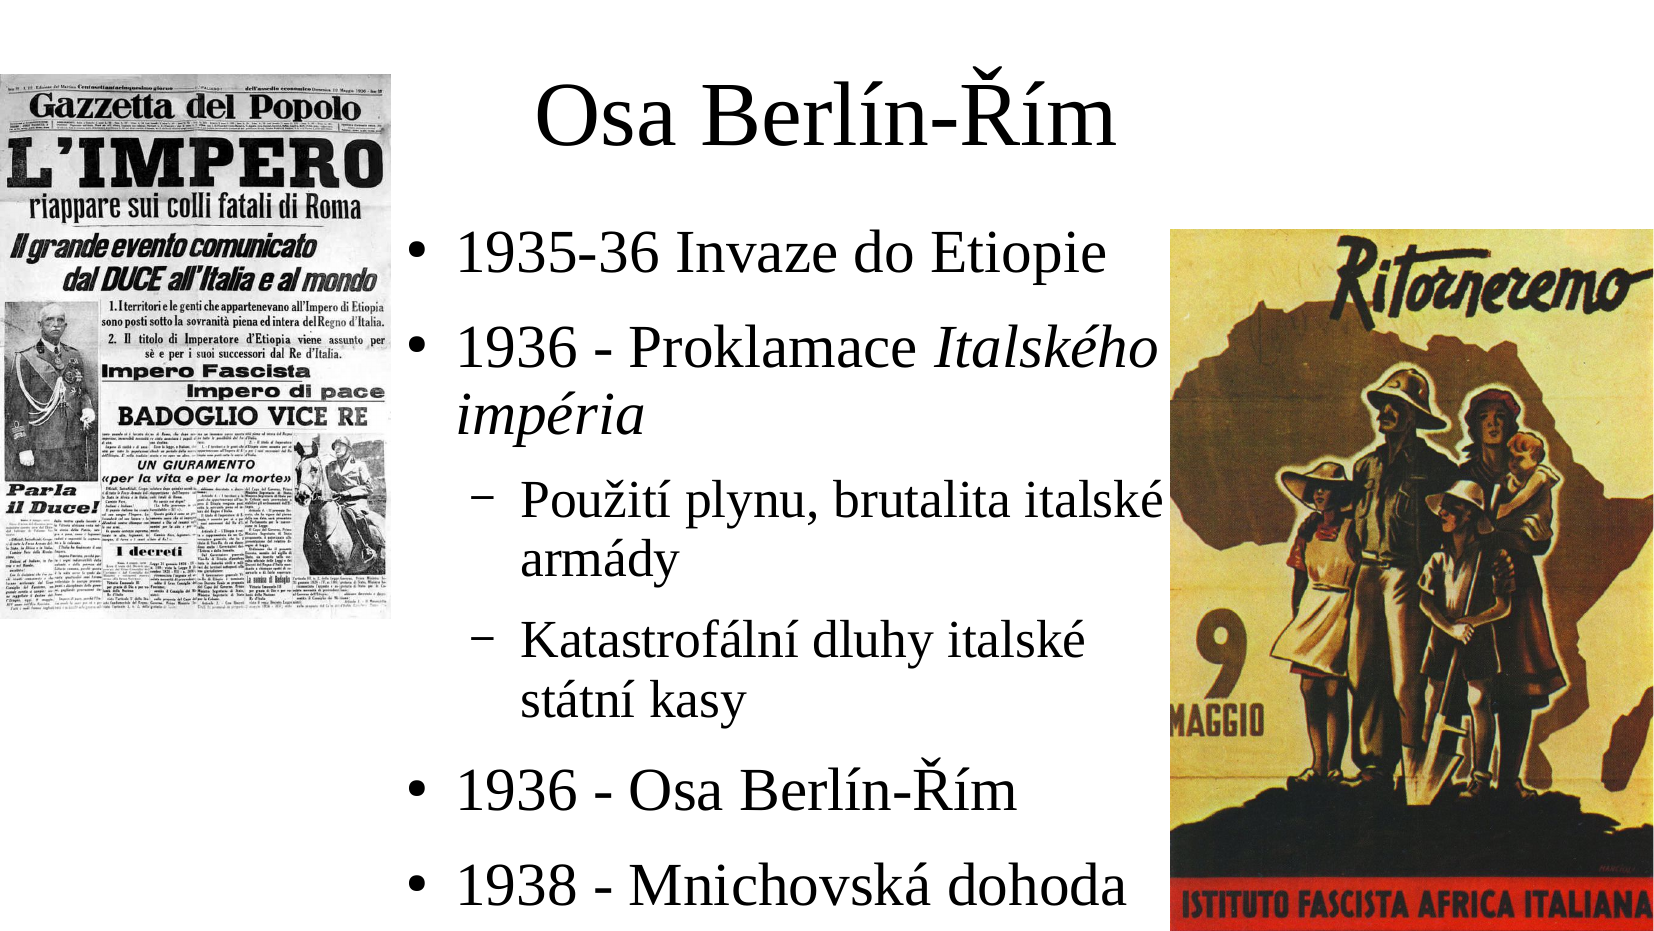

# Osa Berlín-Řím
1935-36 Invaze do Etiopie
1936 - Proklamace Italského impéria
Použití plynu, brutalita italské armády
Katastrofální dluhy italské státní kasy
1936 - Osa Berlín-Řím
1938 - Mnichovská dohoda